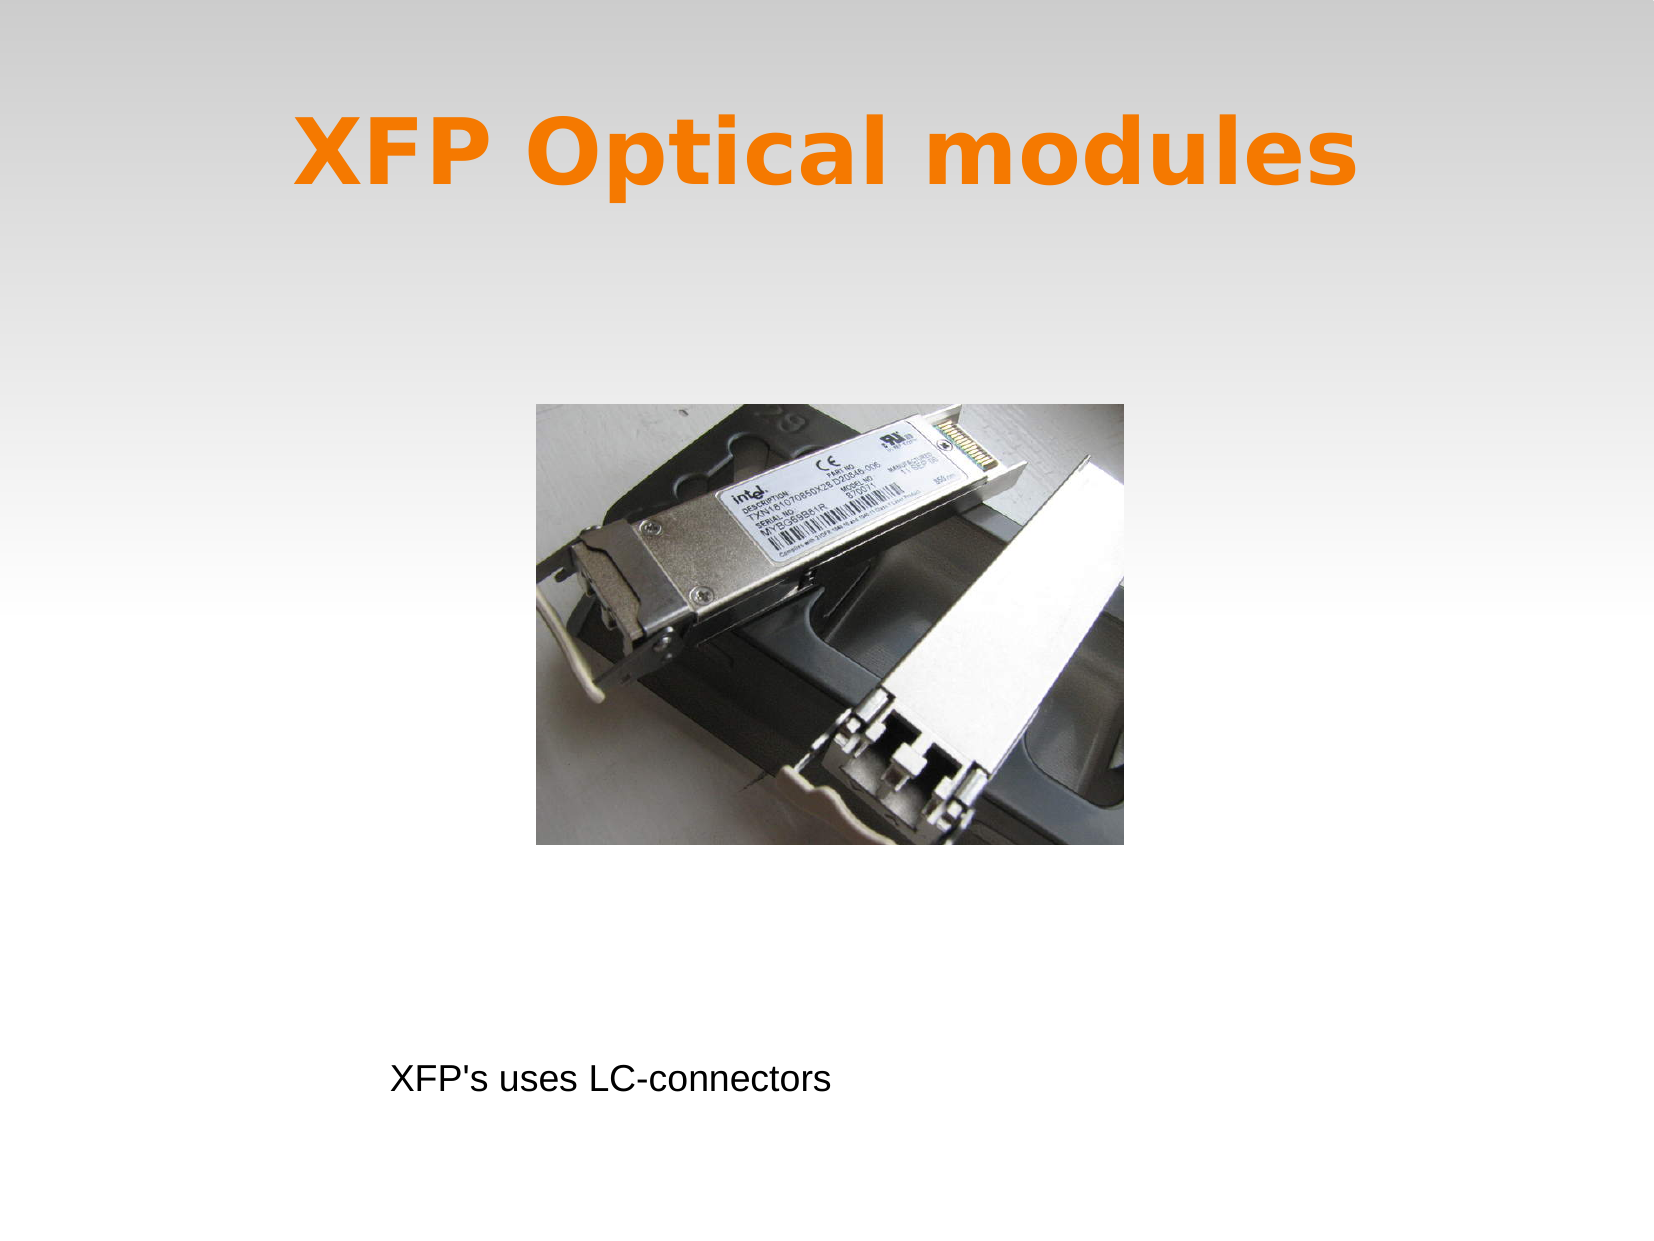

# XFP Optical modules
XFP's uses LC-connectors